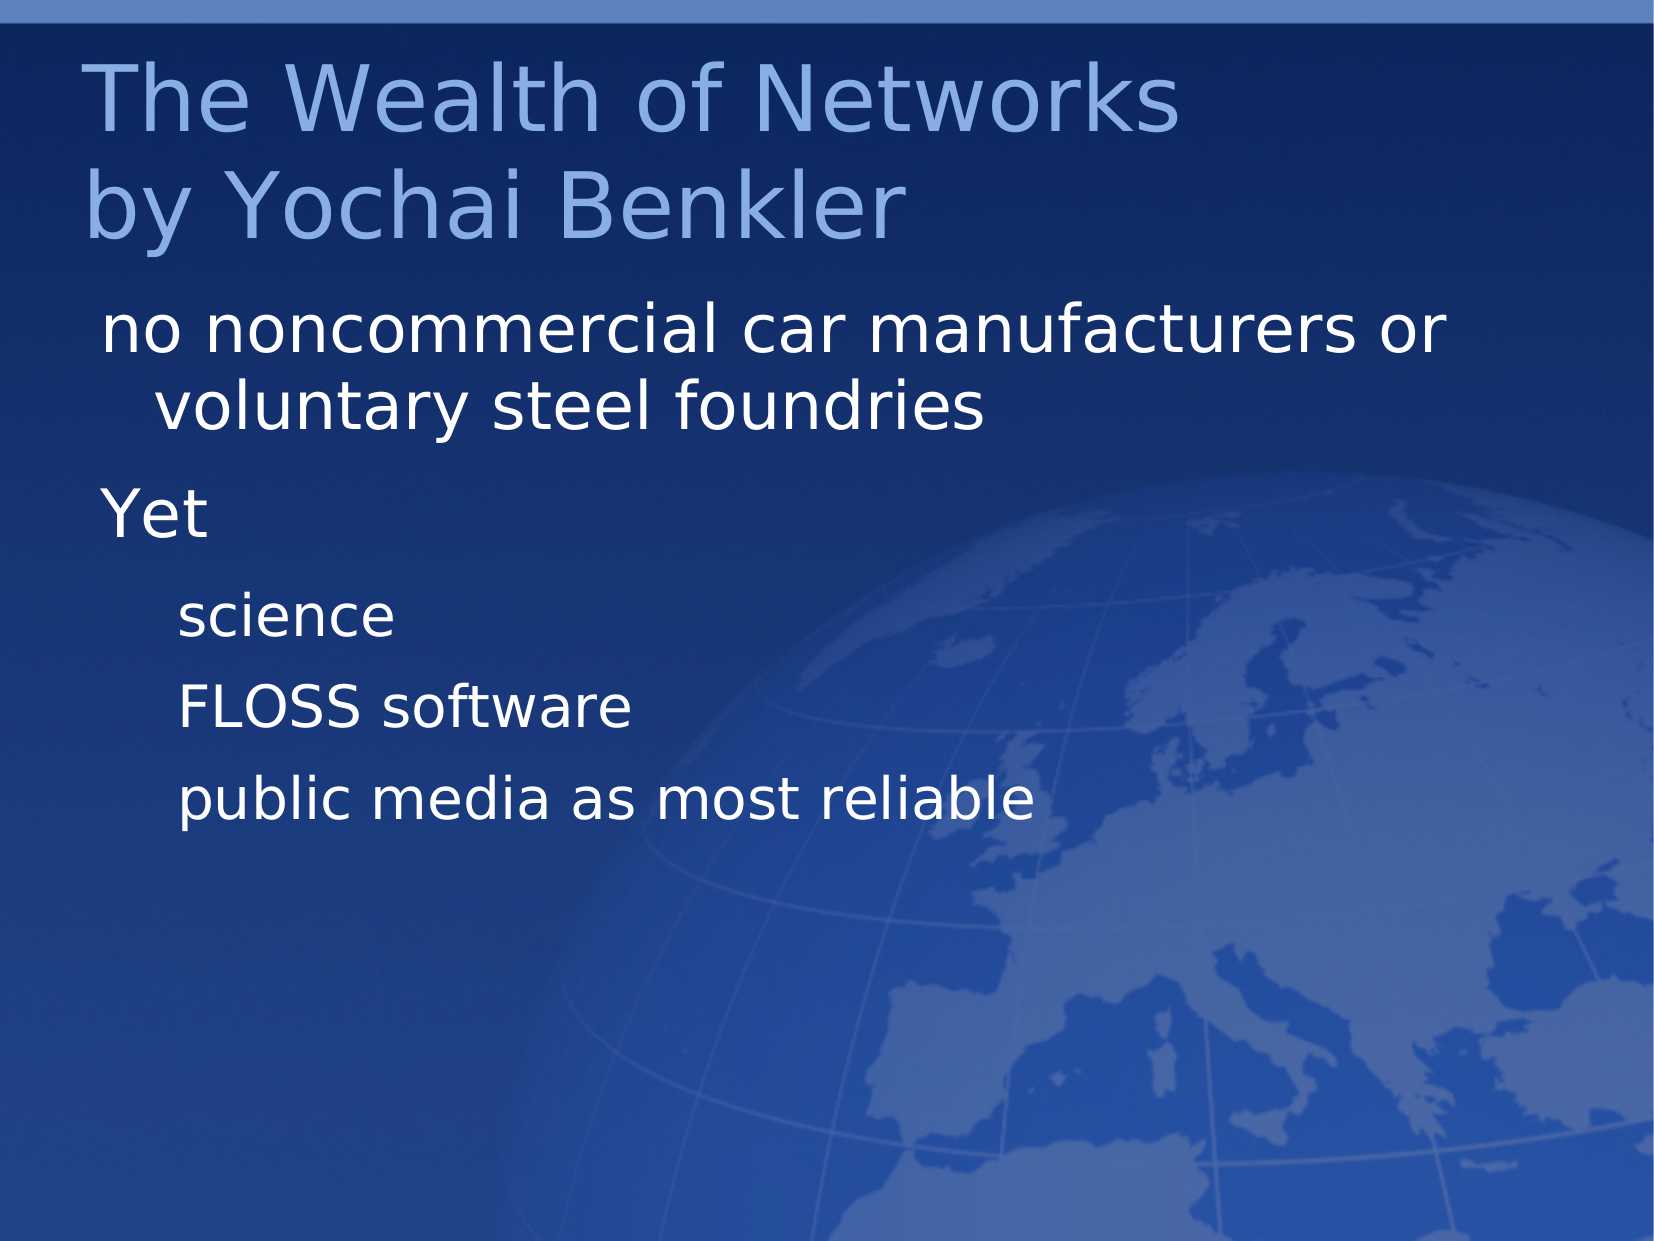

# The Wealth of Networks by Yochai Benkler
no noncommercial car manufacturers or voluntary steel foundries
Yet
science
FLOSS software
public media as most reliable